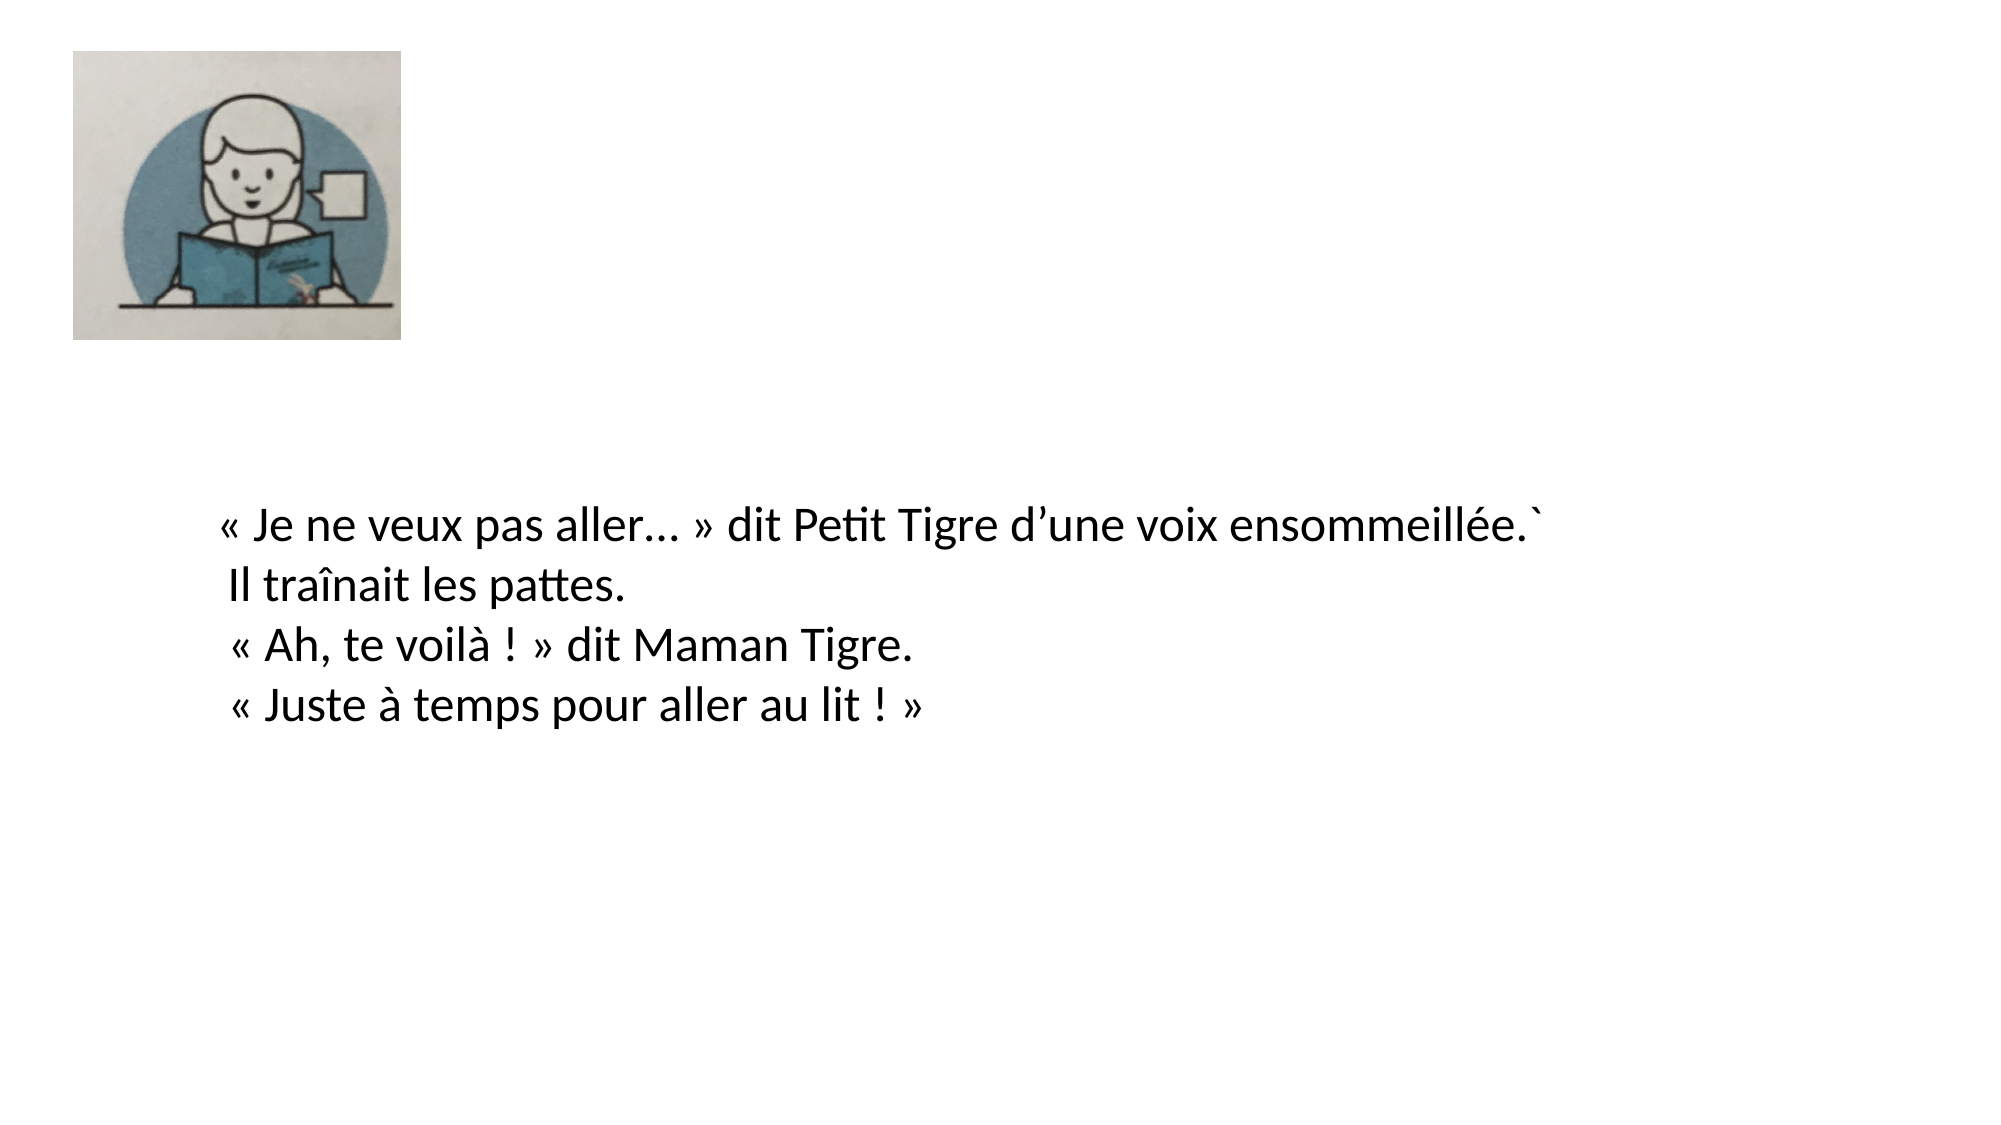

« Je ne veux pas aller… » dit Petit Tigre d’une voix ensommeillée.`
 Il traînait les pattes.
 « Ah, te voilà ! » dit Maman Tigre.
 « Juste à temps pour aller au lit ! »